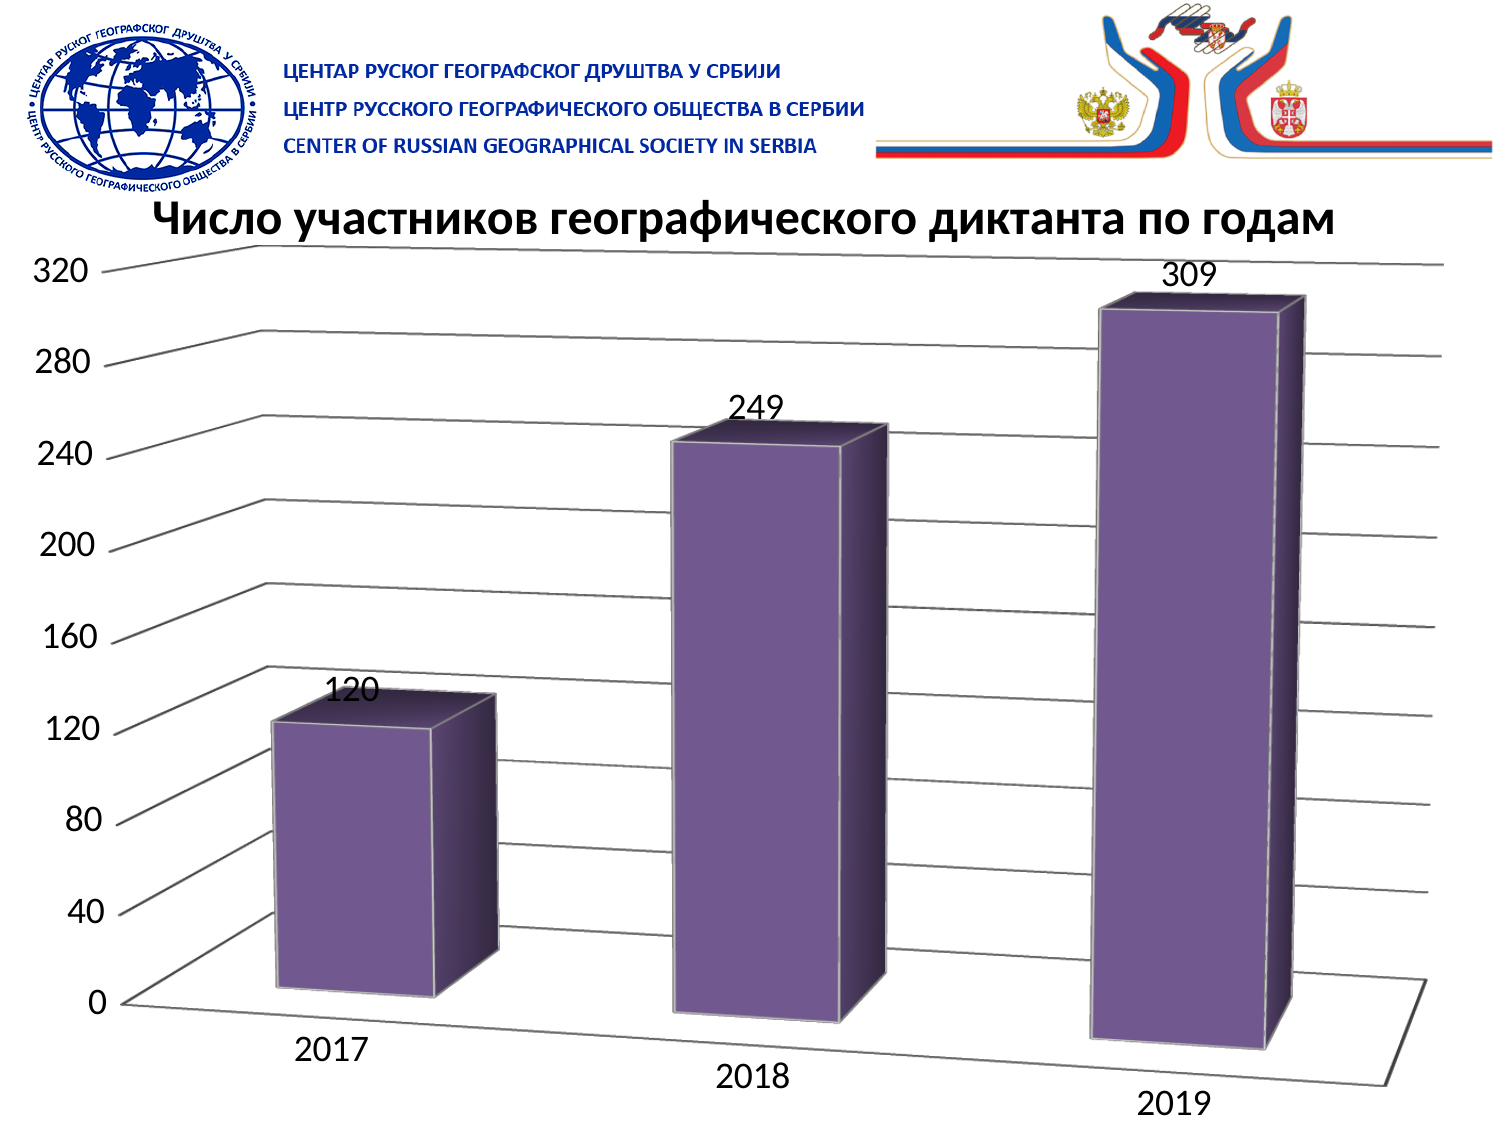

Число участников географического диктанта по годам
[unsupported chart]